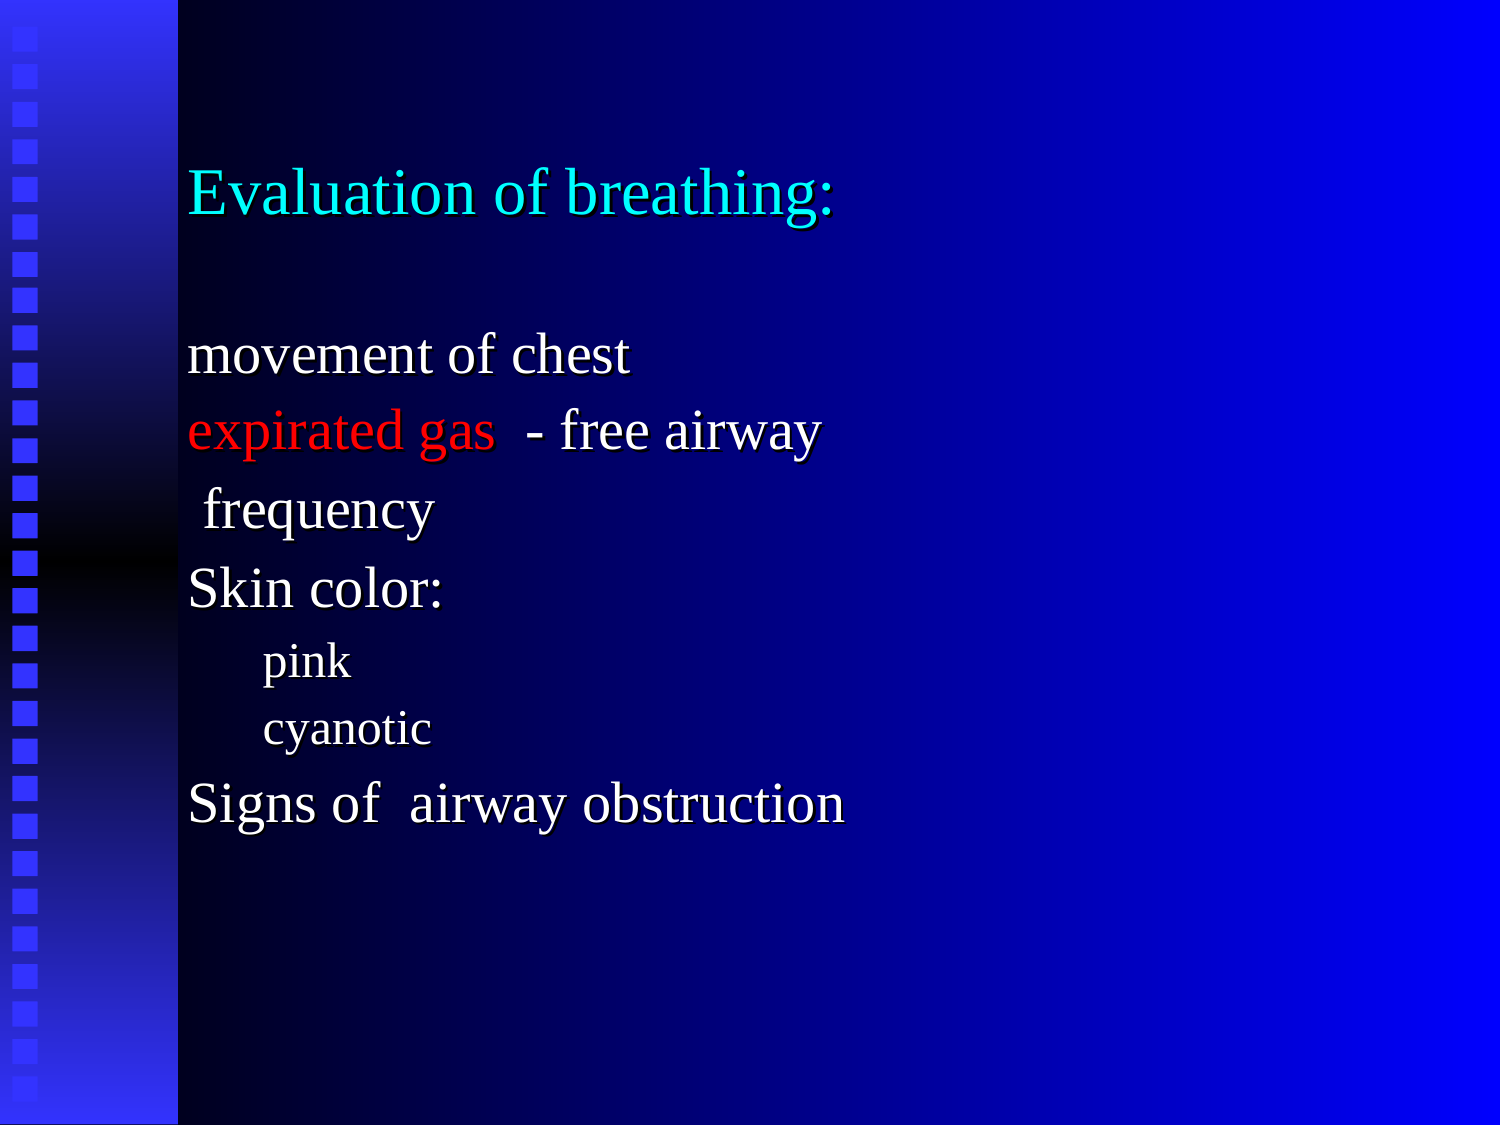

# Evaluation of breathing:
movement of chest
expirated gas - free airway
 frequency
Skin color:
pink
cyanotic
Signs of airway obstruction